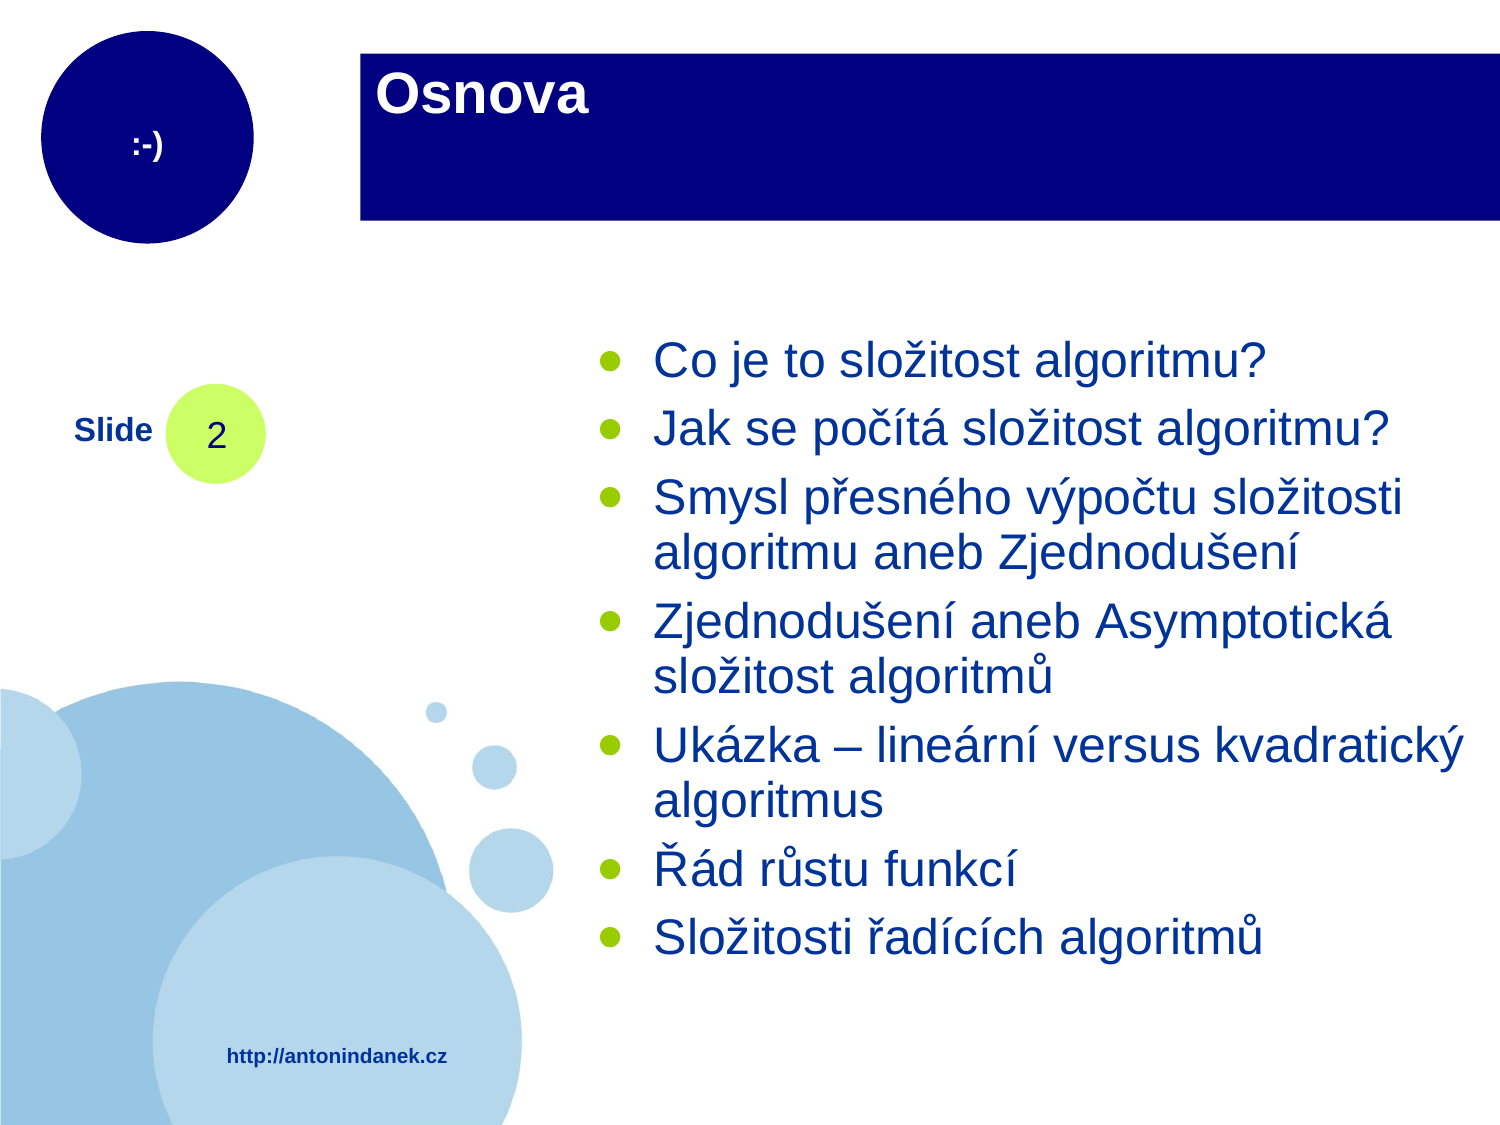

# Osnova
Co je to složitost algoritmu?
Jak se počítá složitost algoritmu?
Smysl přesného výpočtu složitosti algoritmu aneb Zjednodušení
Zjednodušení aneb Asymptotická složitost algoritmů
Ukázka – lineární versus kvadratický algoritmus
Řád růstu funkcí
Složitosti řadících algoritmů